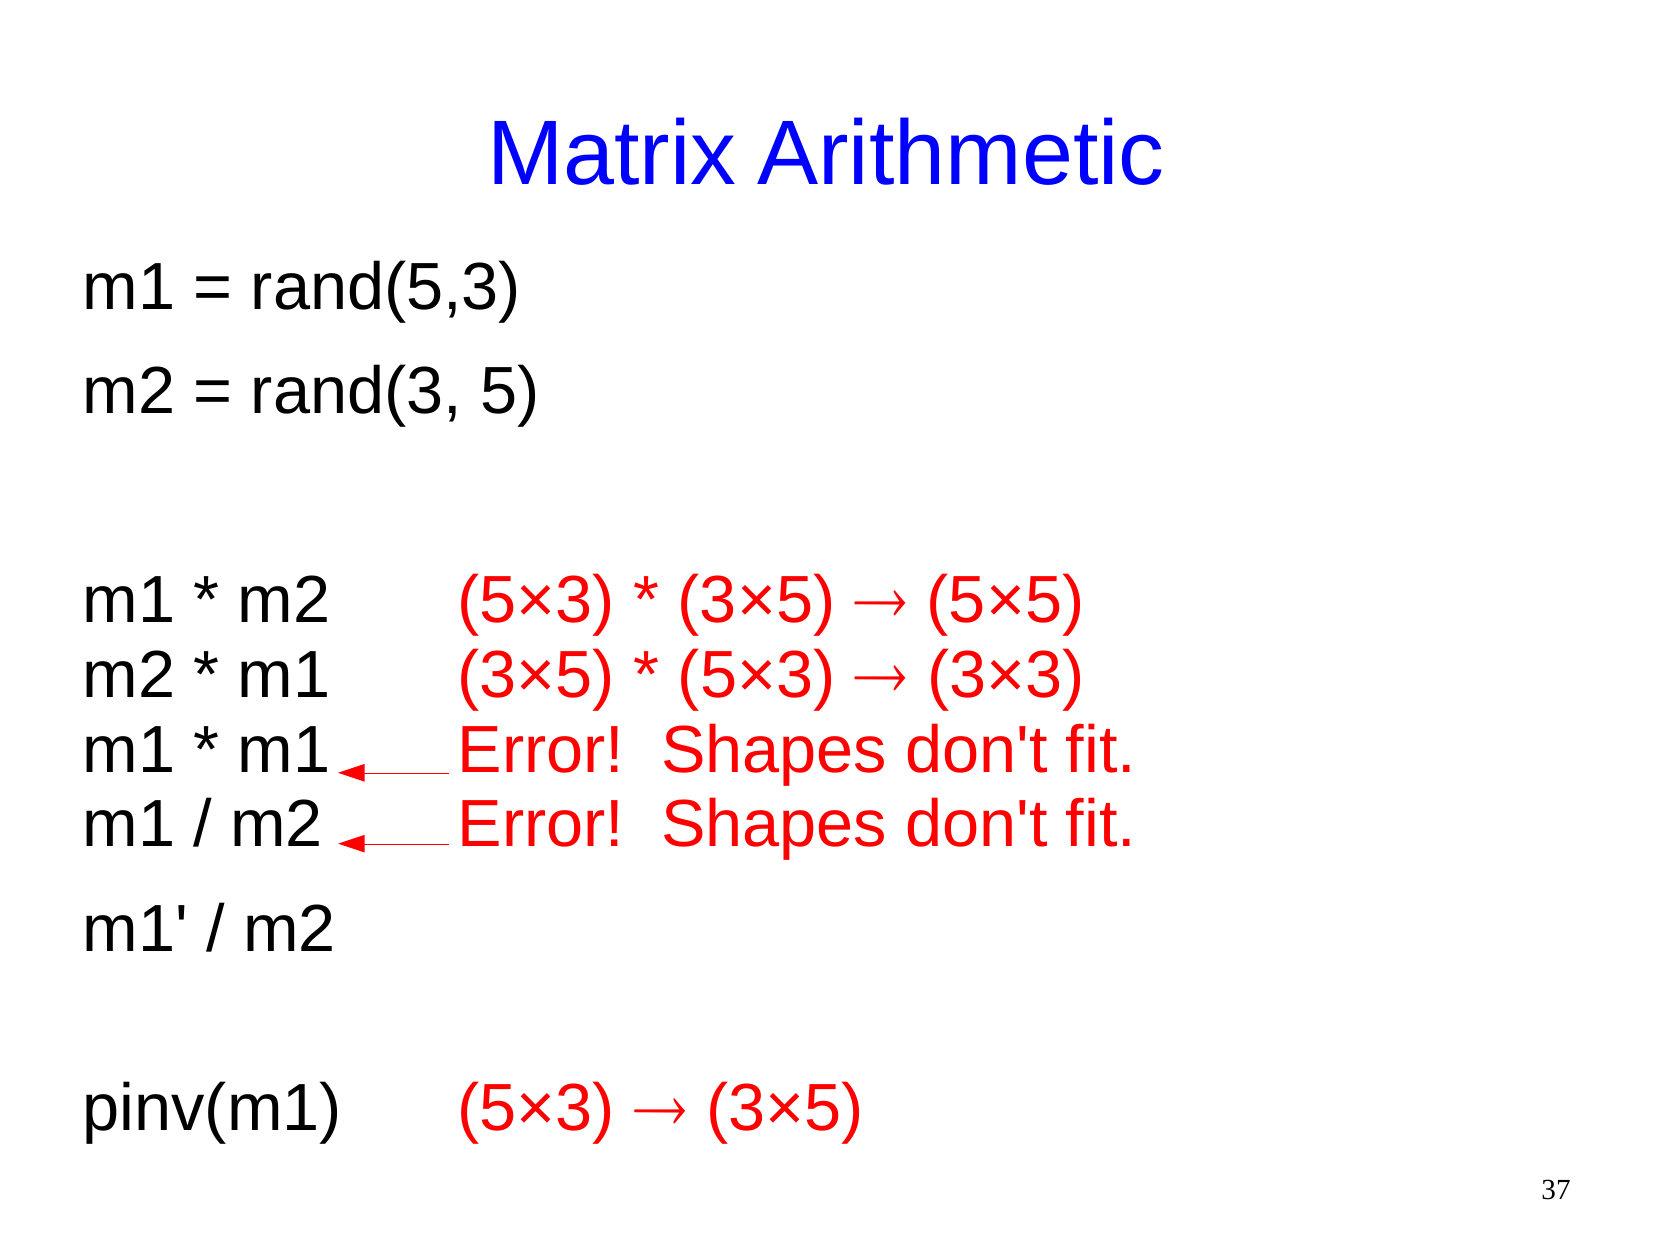

# Matrix Arithmetic
m1 = rand(5,3)
m2 = rand(3, 5)
m1 * m2		(5×3) * (3×5)  (5×5)
m2 * m1		(3×5) * (5×3)  (3×3)
m1 * m1		Error! Shapes don't fit.
m1 / m2		Error! Shapes don't fit.
m1' / m2
pinv(m1)		(5×3)  (3×5)
37